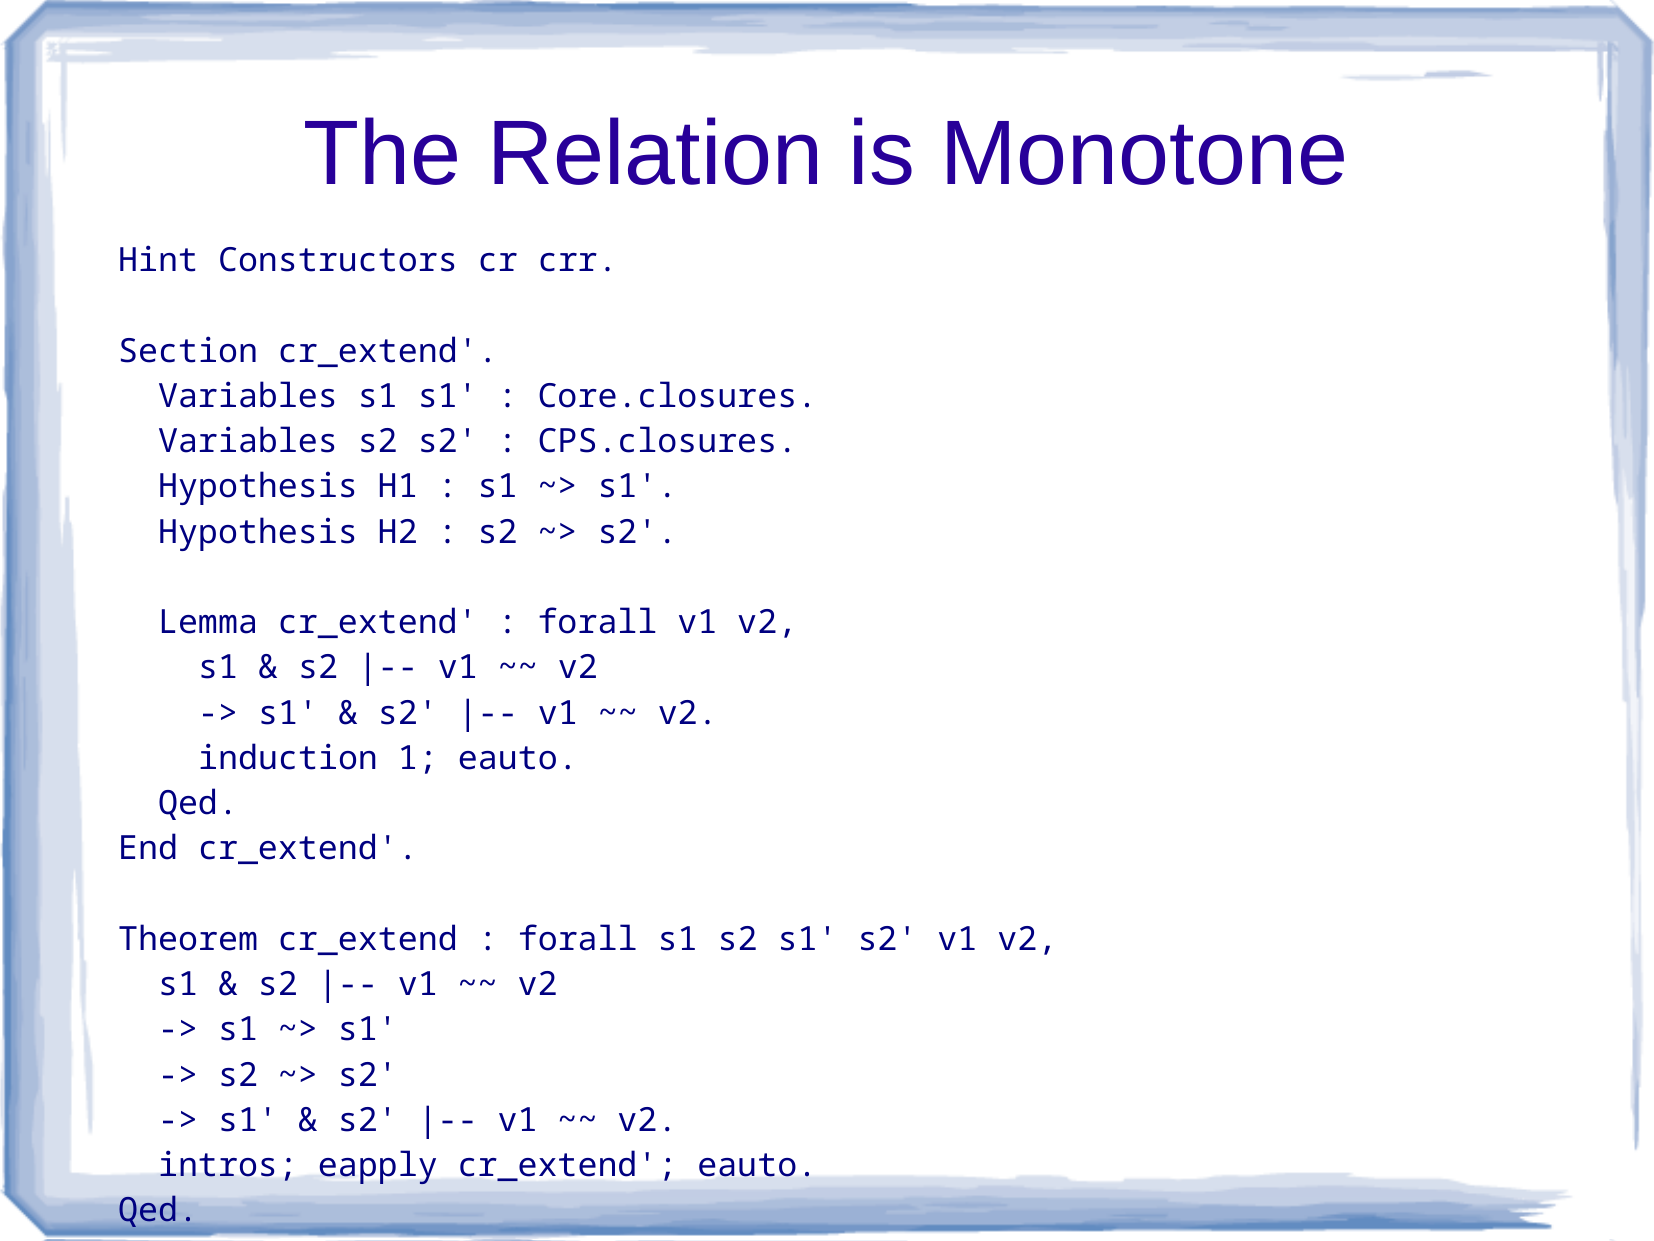

# The Relation is Monotone
Hint Constructors cr crr.
Section cr_extend'.
 Variables s1 s1' : Core.closures.
 Variables s2 s2' : CPS.closures.
 Hypothesis H1 : s1 ~> s1'.
 Hypothesis H2 : s2 ~> s2'.
 Lemma cr_extend' : forall v1 v2,
 s1 & s2 |-- v1 ~~ v2
 -> s1' & s2' |-- v1 ~~ v2.
 induction 1; eauto.
 Qed.
End cr_extend'.
Theorem cr_extend : forall s1 s2 s1' s2' v1 v2,
 s1 & s2 |-- v1 ~~ v2
 -> s1 ~> s1'
 -> s2 ~> s2'
 -> s1' & s2' |-- v1 ~~ v2.
 intros; eapply cr_extend'; eauto.
Qed.
Hint Resolve cr_extend.